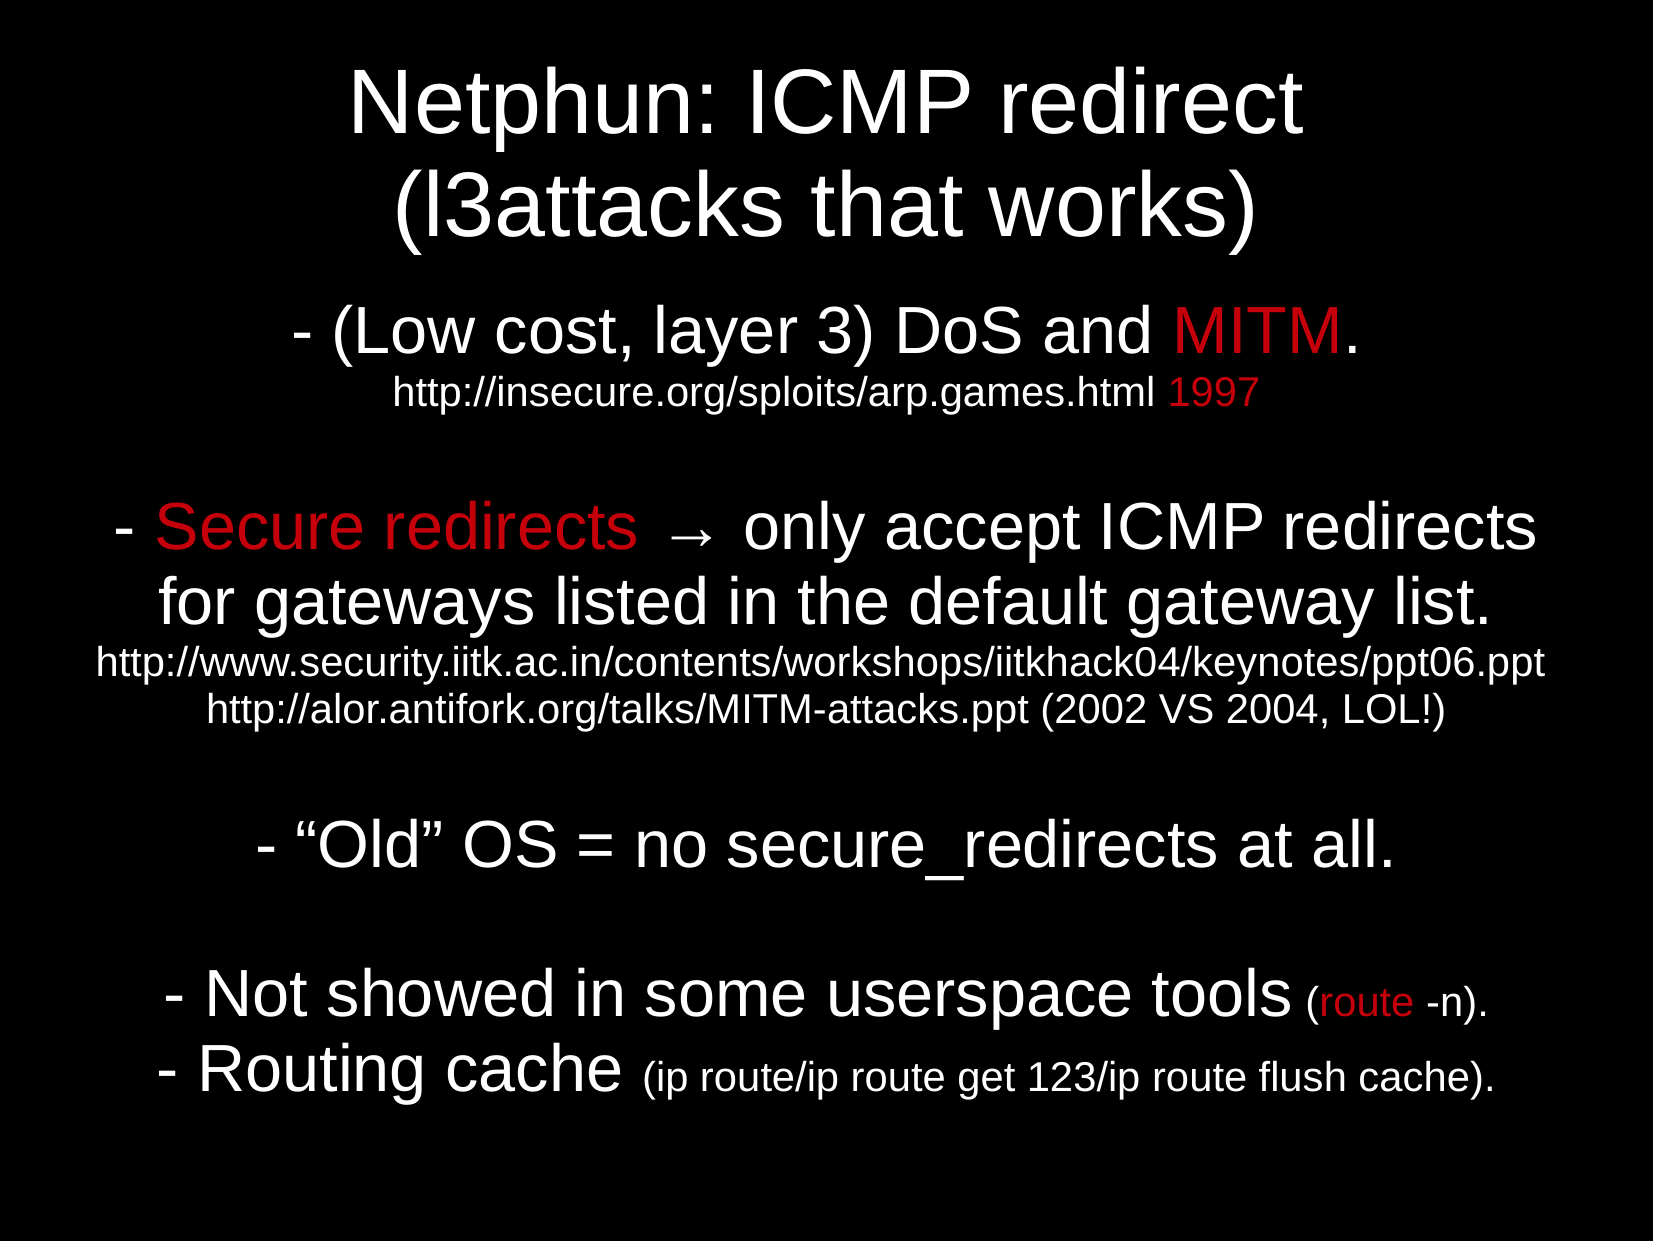

# Netphun: ICMP redirect (l3attacks that works)
- (Low cost, layer 3) DoS and MITM.
http://insecure.org/sploits/arp.games.html 1997
- Secure redirects → only accept ICMP redirects for gateways listed in the default gateway list.
http://www.security.iitk.ac.in/contents/workshops/iitkhack04/keynotes/ppt06.ppt
http://alor.antifork.org/talks/MITM-attacks.ppt (2002 VS 2004, LOL!)
- “Old” OS = no secure_redirects at all.
- Not showed in some userspace tools (route -n).
- Routing cache (ip route/ip route get 123/ip route flush cache).